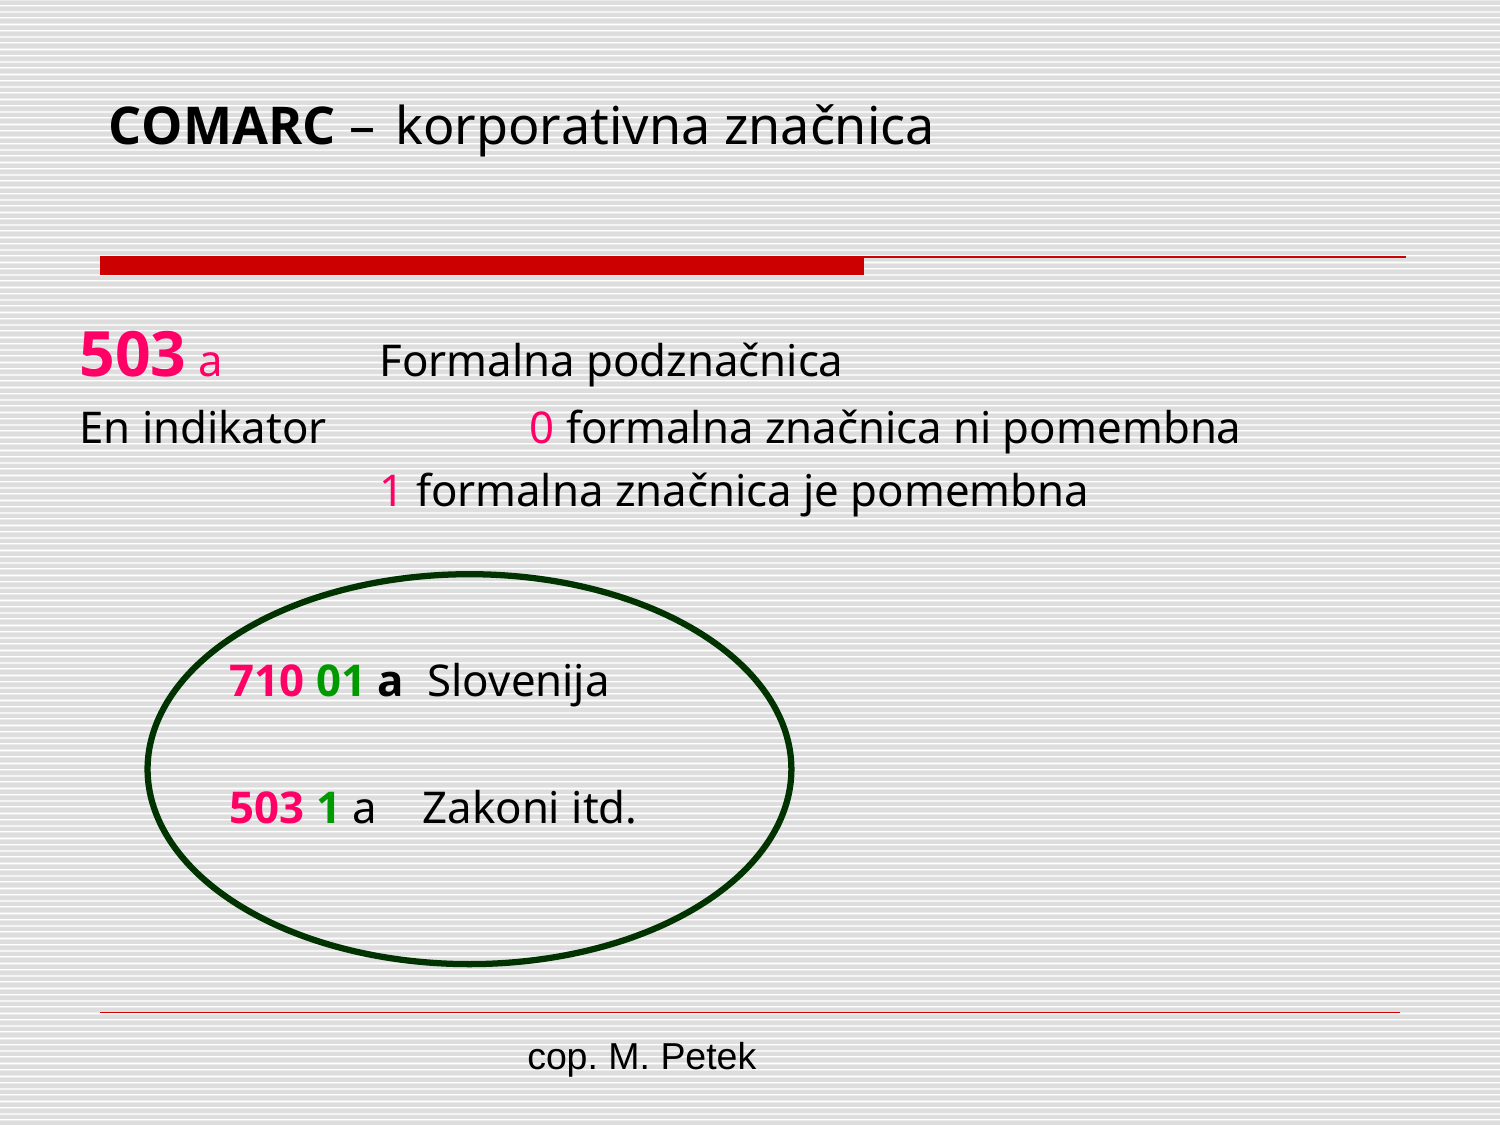

# COMARC – korporativna značnica
503 a 	Formalna podznačnica
En indikator 		0 formalna značnica ni pomembna
 	1 formalna značnica je pomembna
		710 01 a Slovenija
		503 1 a Zakoni itd.
cop. M. Petek